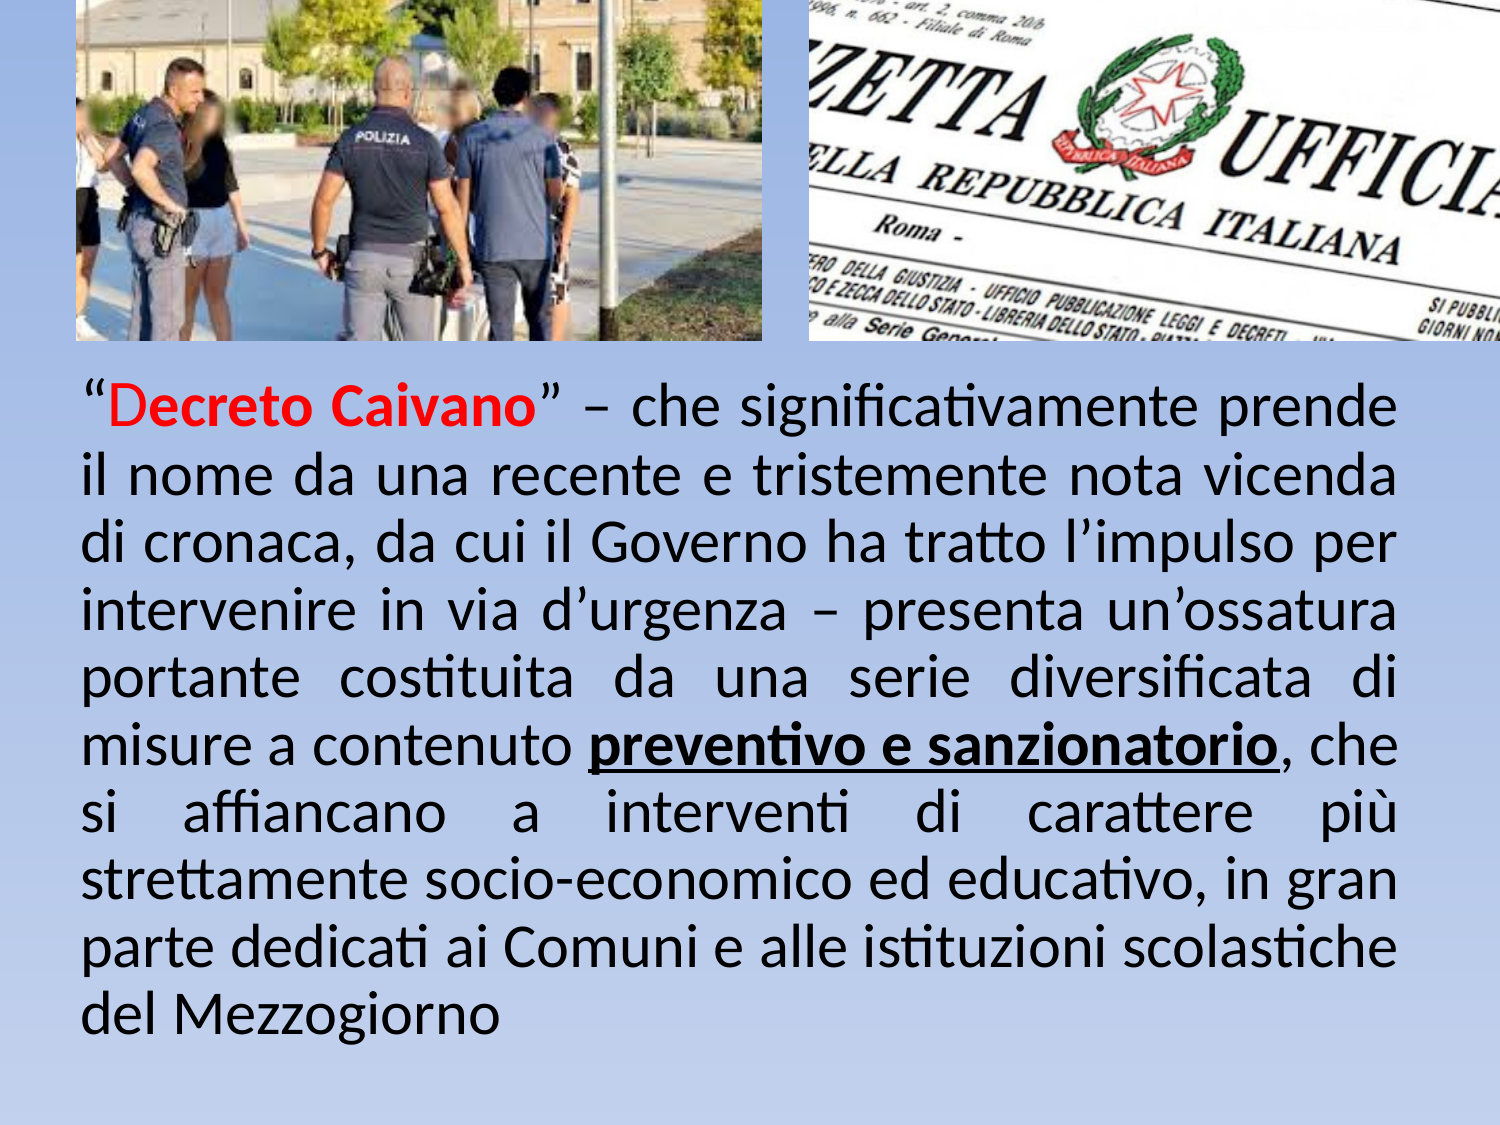

# “Decreto Caivano” – che significativamente prende il nome da una recente e tristemente nota vicenda di cronaca, da cui il Governo ha tratto l’impulso per intervenire in via d’urgenza – presenta un’ossatura portante costituita da una serie diversificata di misure a contenuto preventivo e sanzionatorio, che si affiancano a interventi di carattere più strettamente socio-economico ed educativo, in gran parte dedicati ai Comuni e alle istituzioni scolastiche del Mezzogiorno